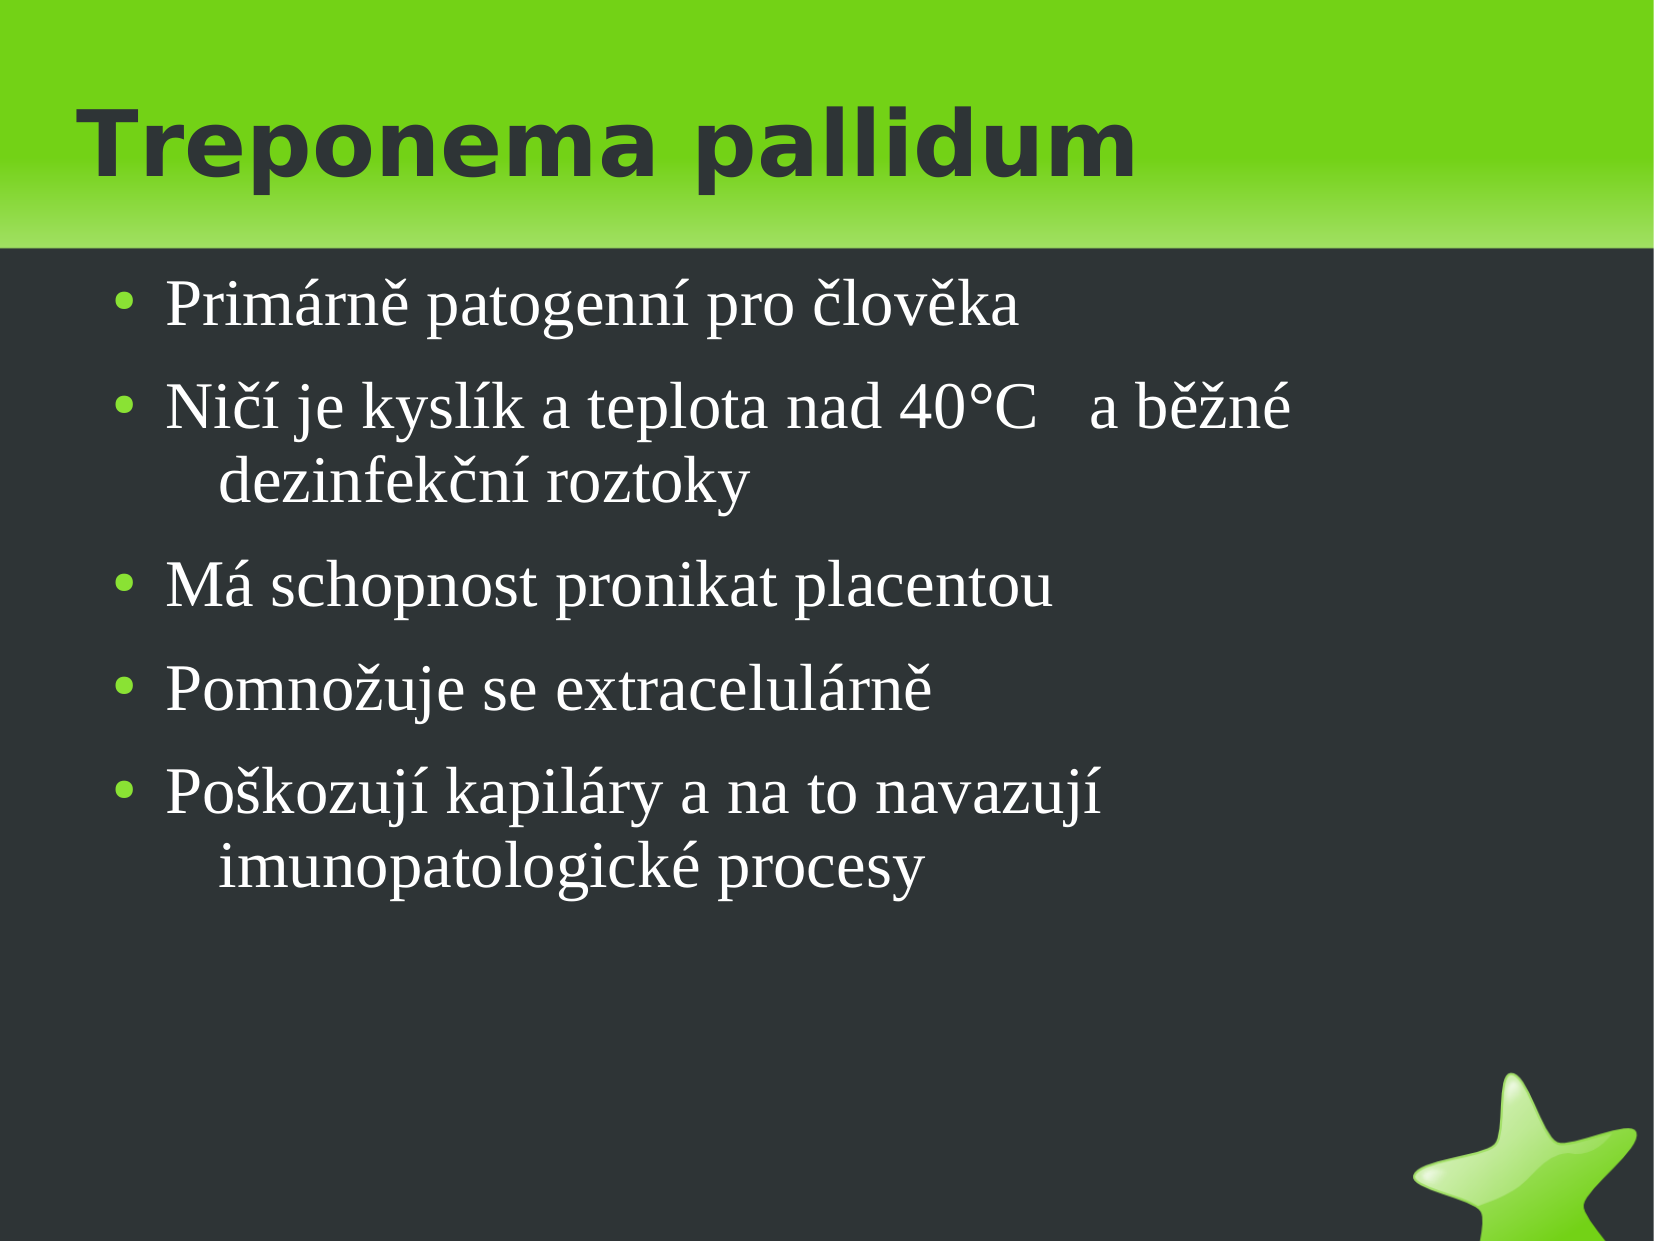

# Treponema pallidum
Primárně patogenní pro člověka
Ničí je kyslík a teplota nad 40°C a běžné dezinfekční roztoky
Má schopnost pronikat placentou
Pomnožuje se extracelulárně
Poškozují kapiláry a na to navazují imunopatologické procesy